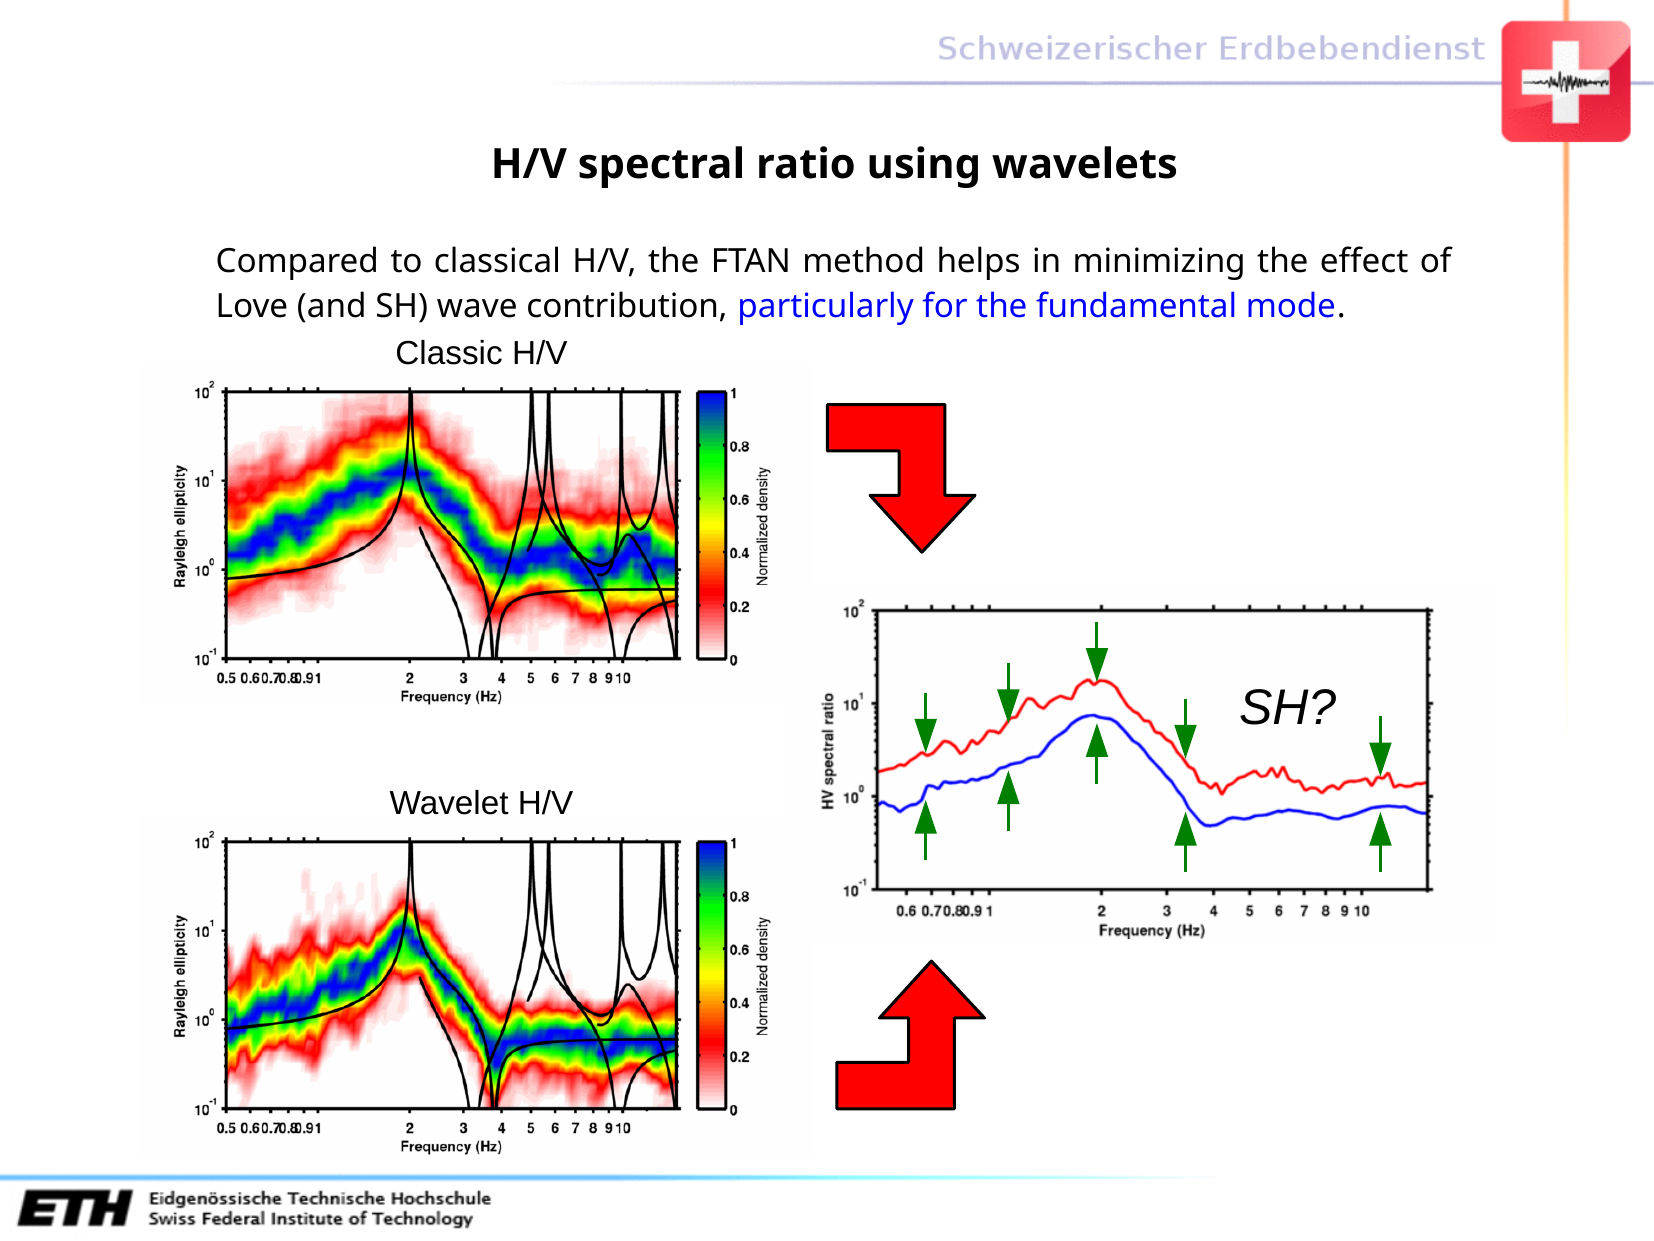

H/V spectral ratio using wavelets
Compared to classical H/V, the FTAN method helps in minimizing the effect of Love (and SH) wave contribution, particularly for the fundamental mode.
Classic H/V
SH?
Wavelet H/V